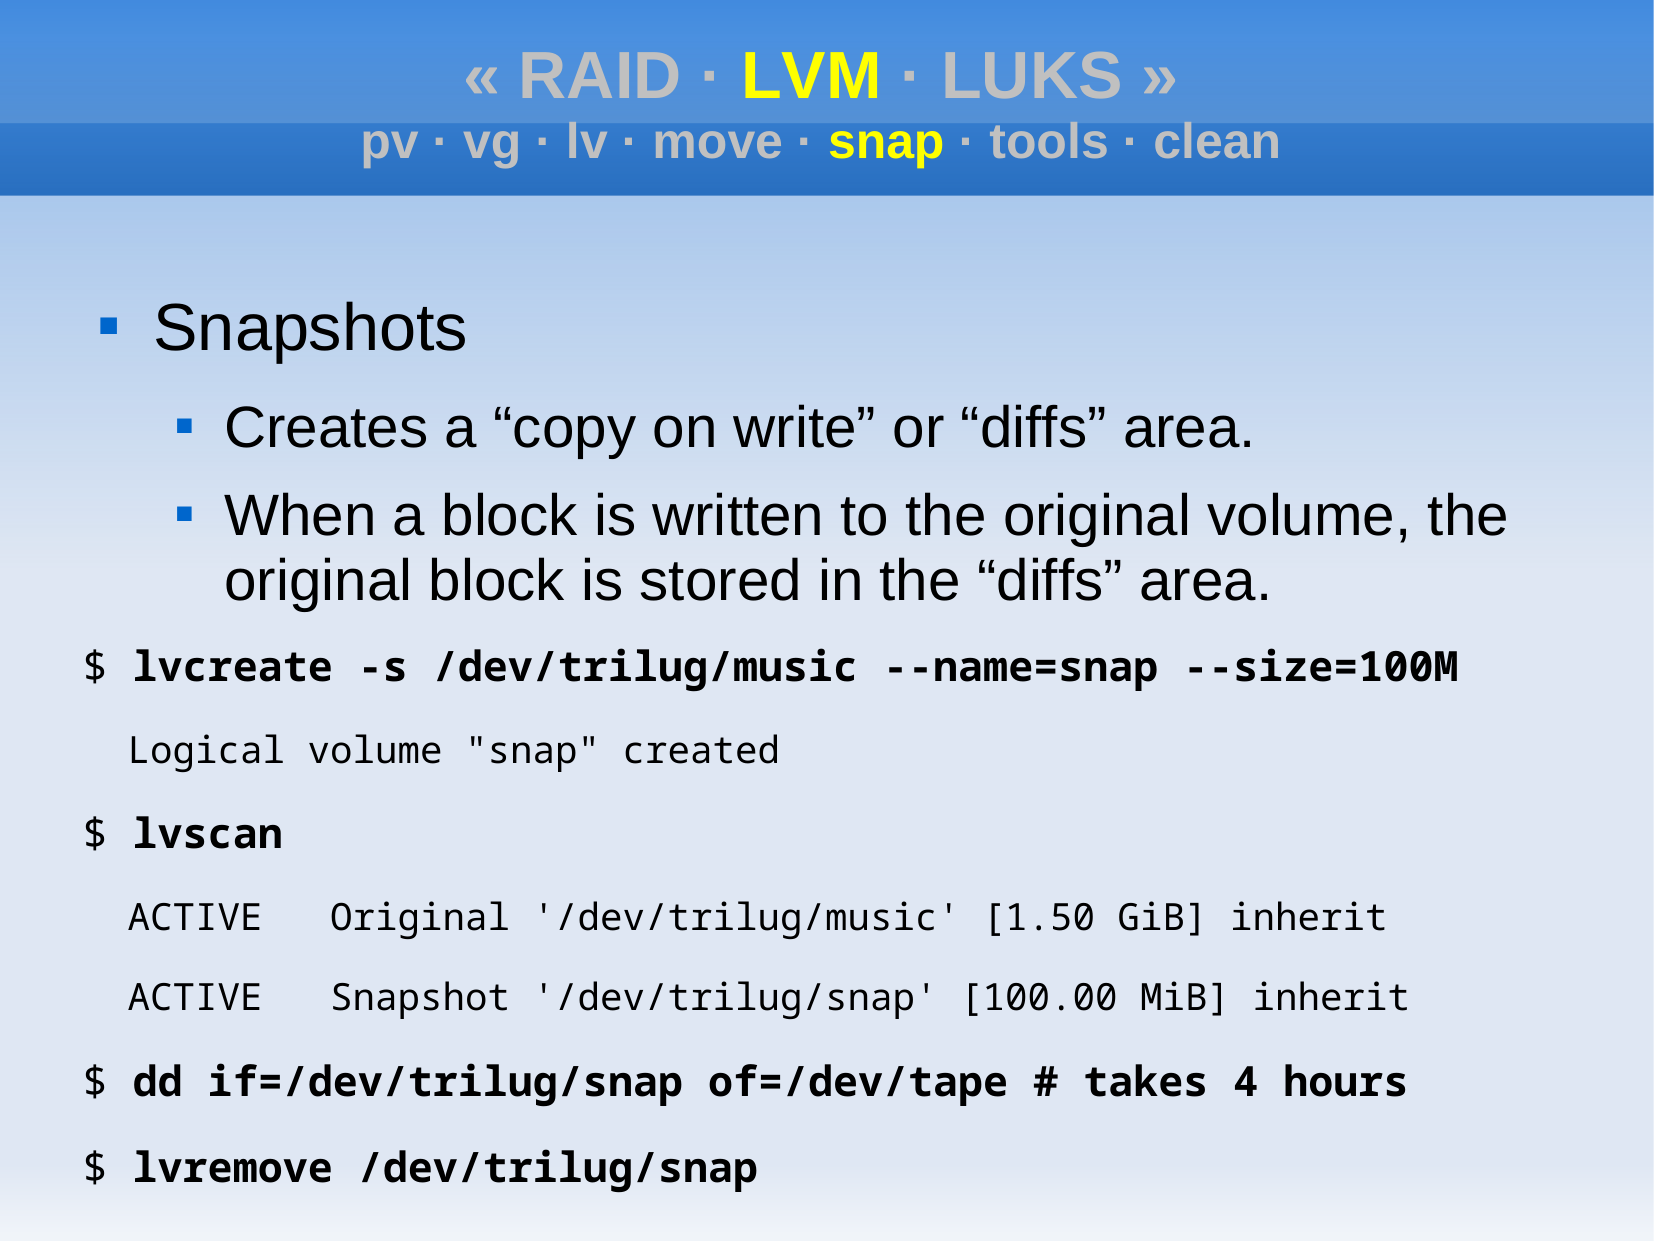

# « RAID · LVM · LUKS » pv · vg · lv · move · snap · tools · clean
Snapshots
Creates a “copy on write” or “diffs” area.
When a block is written to the original volume, the original block is stored in the “diffs” area.
$ lvcreate -s /dev/trilug/music --name=snap --size=100M
 Logical volume "snap" created
$ lvscan
 ACTIVE Original '/dev/trilug/music' [1.50 GiB] inherit
 ACTIVE Snapshot '/dev/trilug/snap' [100.00 MiB] inherit
$ dd if=/dev/trilug/snap of=/dev/tape # takes 4 hours
$ lvremove /dev/trilug/snap